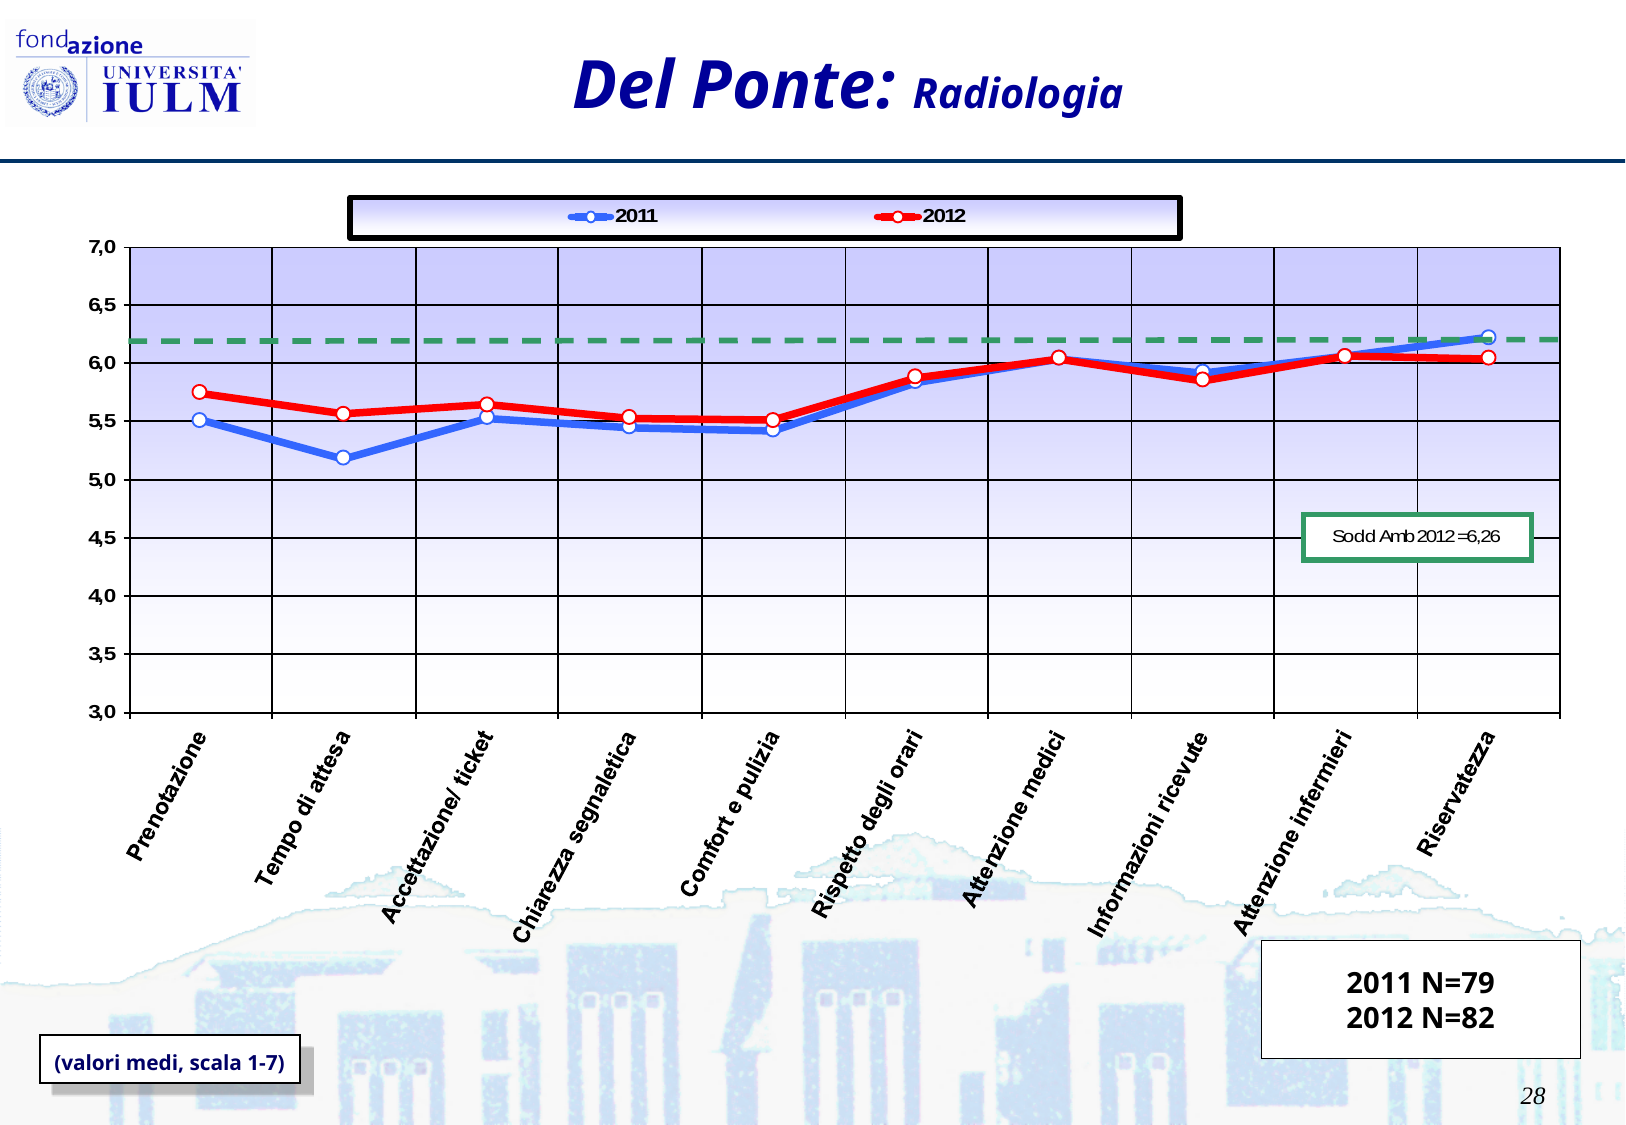

Del Ponte: Radiologia
2011 N=79
2012 N=82
(valori medi, scala 1-7)